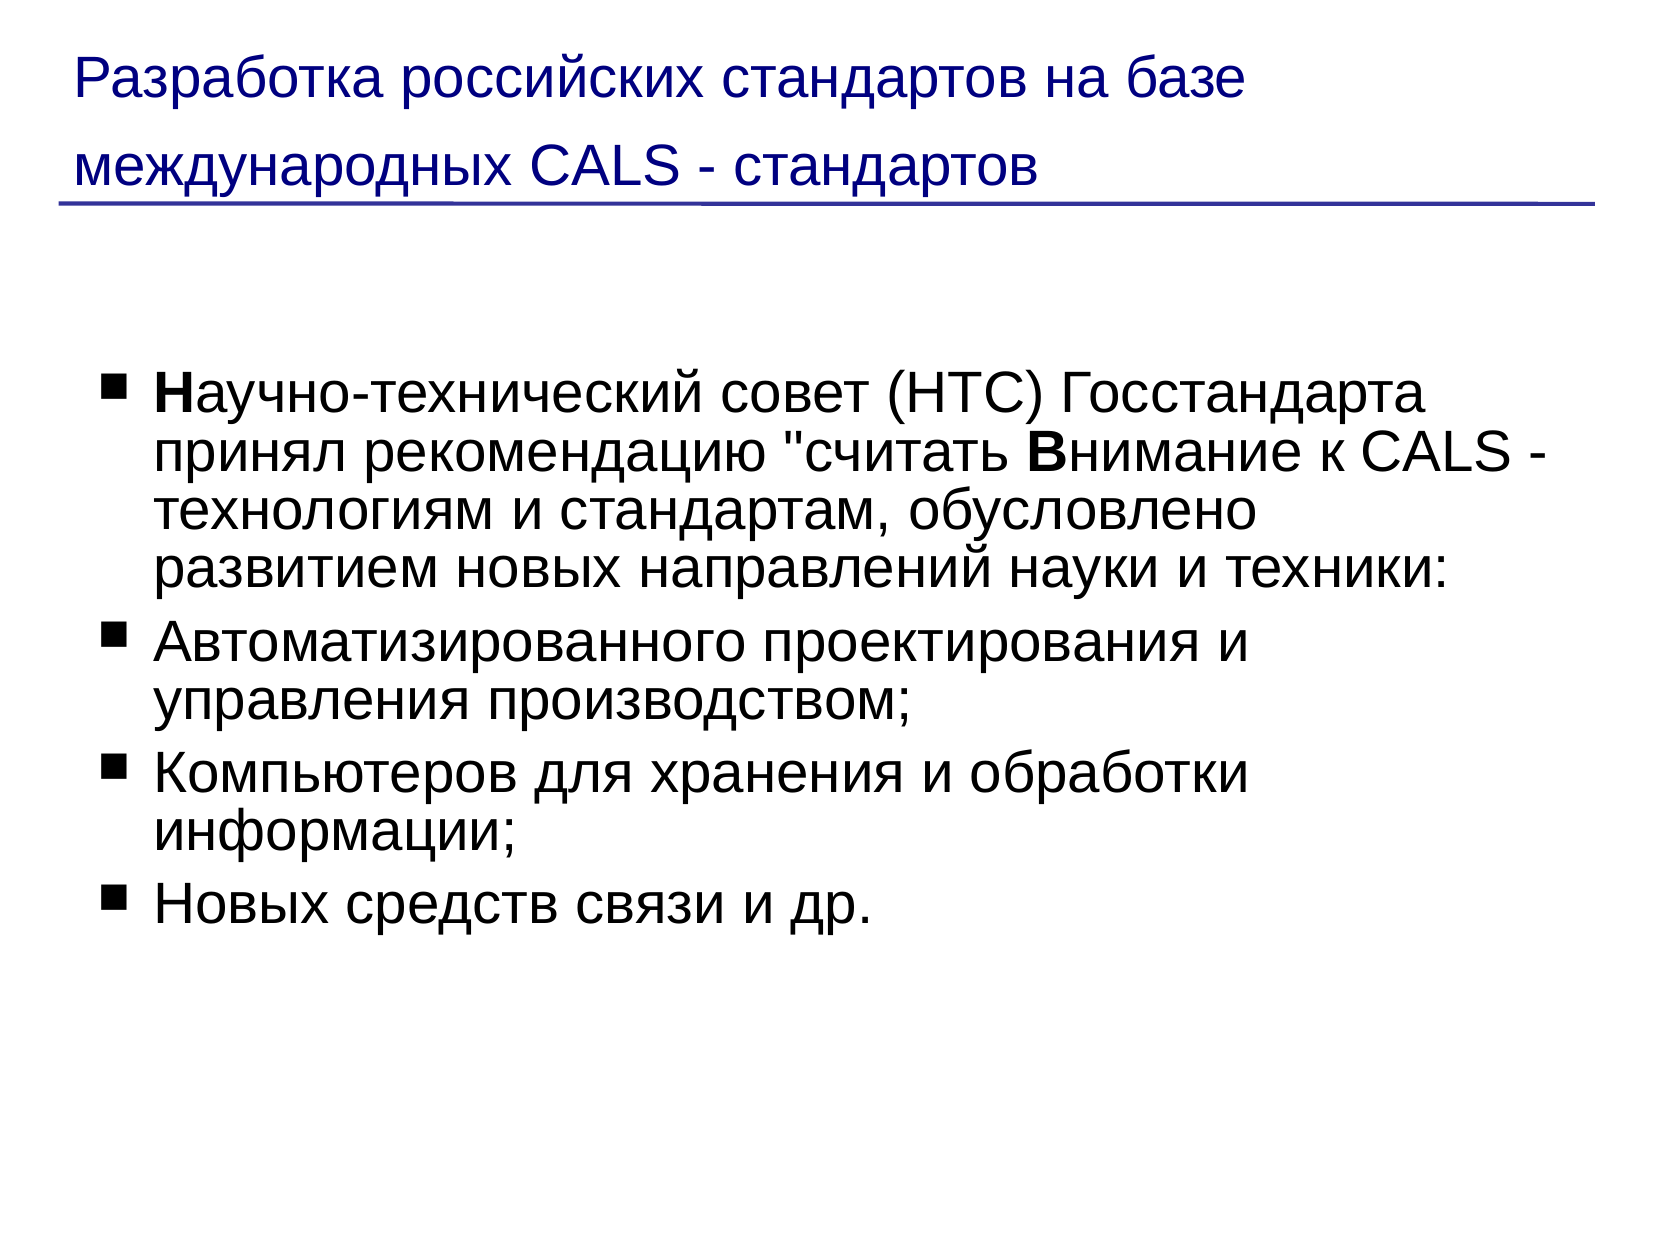

# Разработка российских стандартов на базе международных СALS - стандартов
Научно-технический совет (НТС) Госстандарта принял рекомендацию "считать Внимание к СALS - технологиям и стандартам, обусловлено развитием новых направлений науки и техники:
Автоматизированного проектирования и управления производством;
Компьютеров для хранения и обработки информации;
Новых средств связи и др.